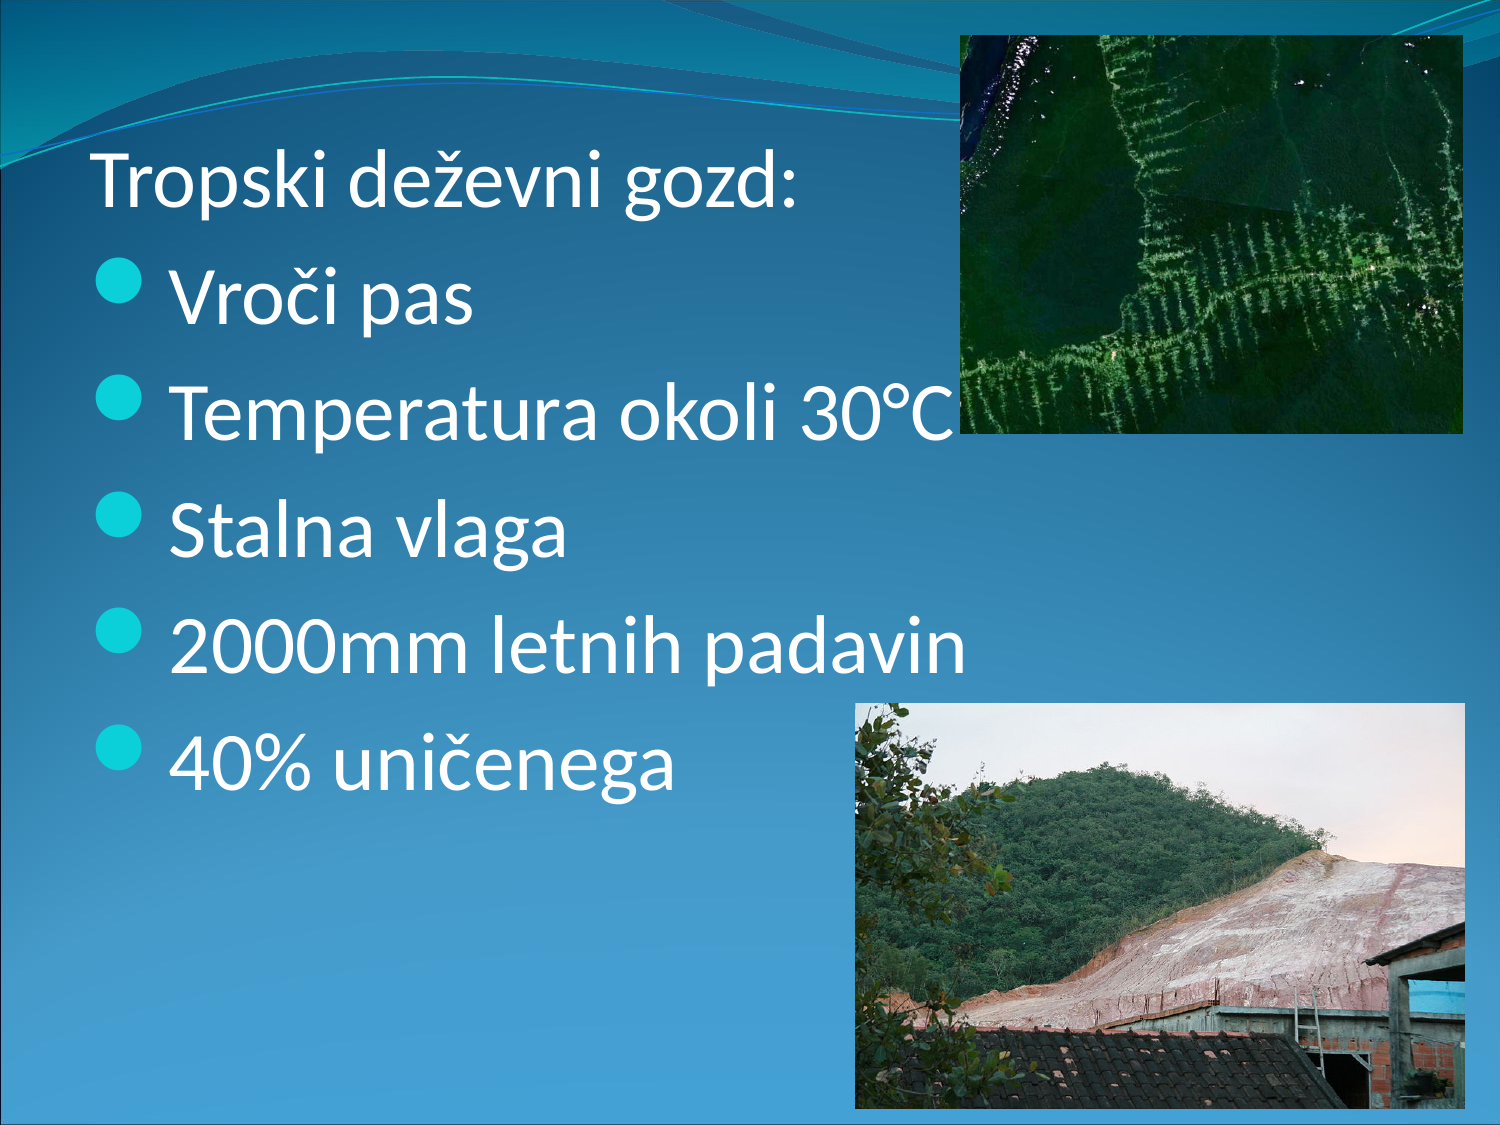

Tropski deževni gozd:
Vroči pas
Temperatura okoli 30°C
Stalna vlaga
2000mm letnih padavin
40% uničenega